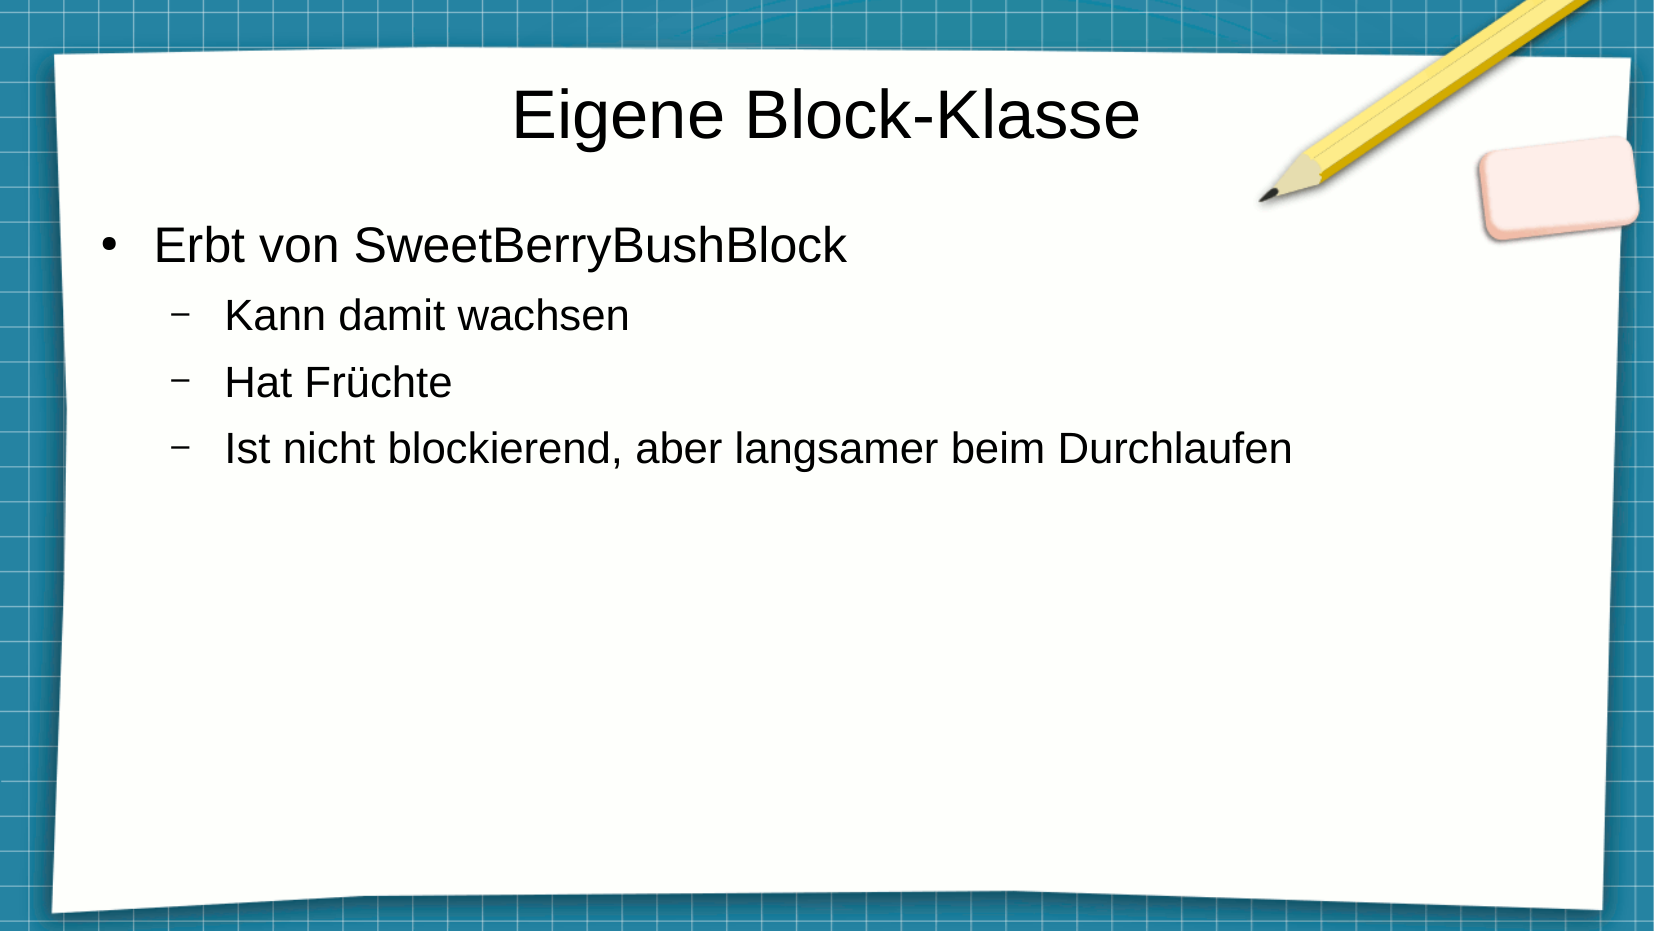

# Eigene Block-Klasse
Erbt von SweetBerryBushBlock
Kann damit wachsen
Hat Früchte
Ist nicht blockierend, aber langsamer beim Durchlaufen